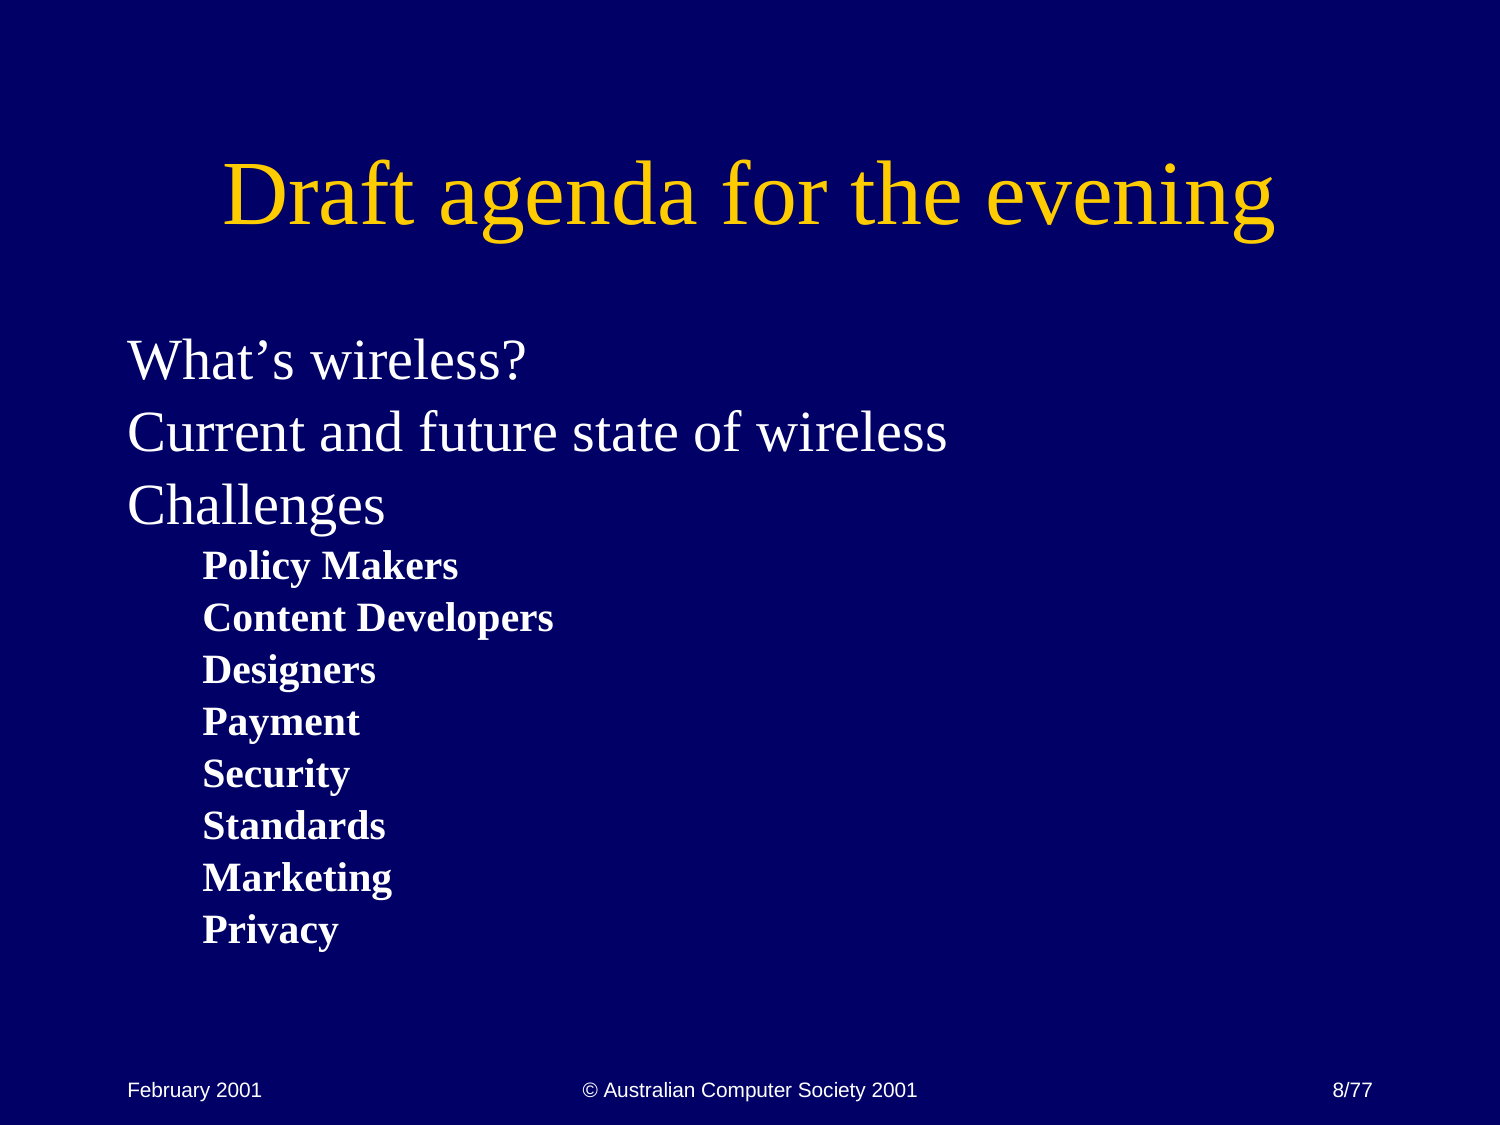

# Draft agenda for the evening
What’s wireless?
Current and future state of wireless
Challenges
Policy Makers
Content Developers
Designers
Payment
Security
Standards
Marketing
Privacy
February 2001
© Australian Computer Society 2001
8